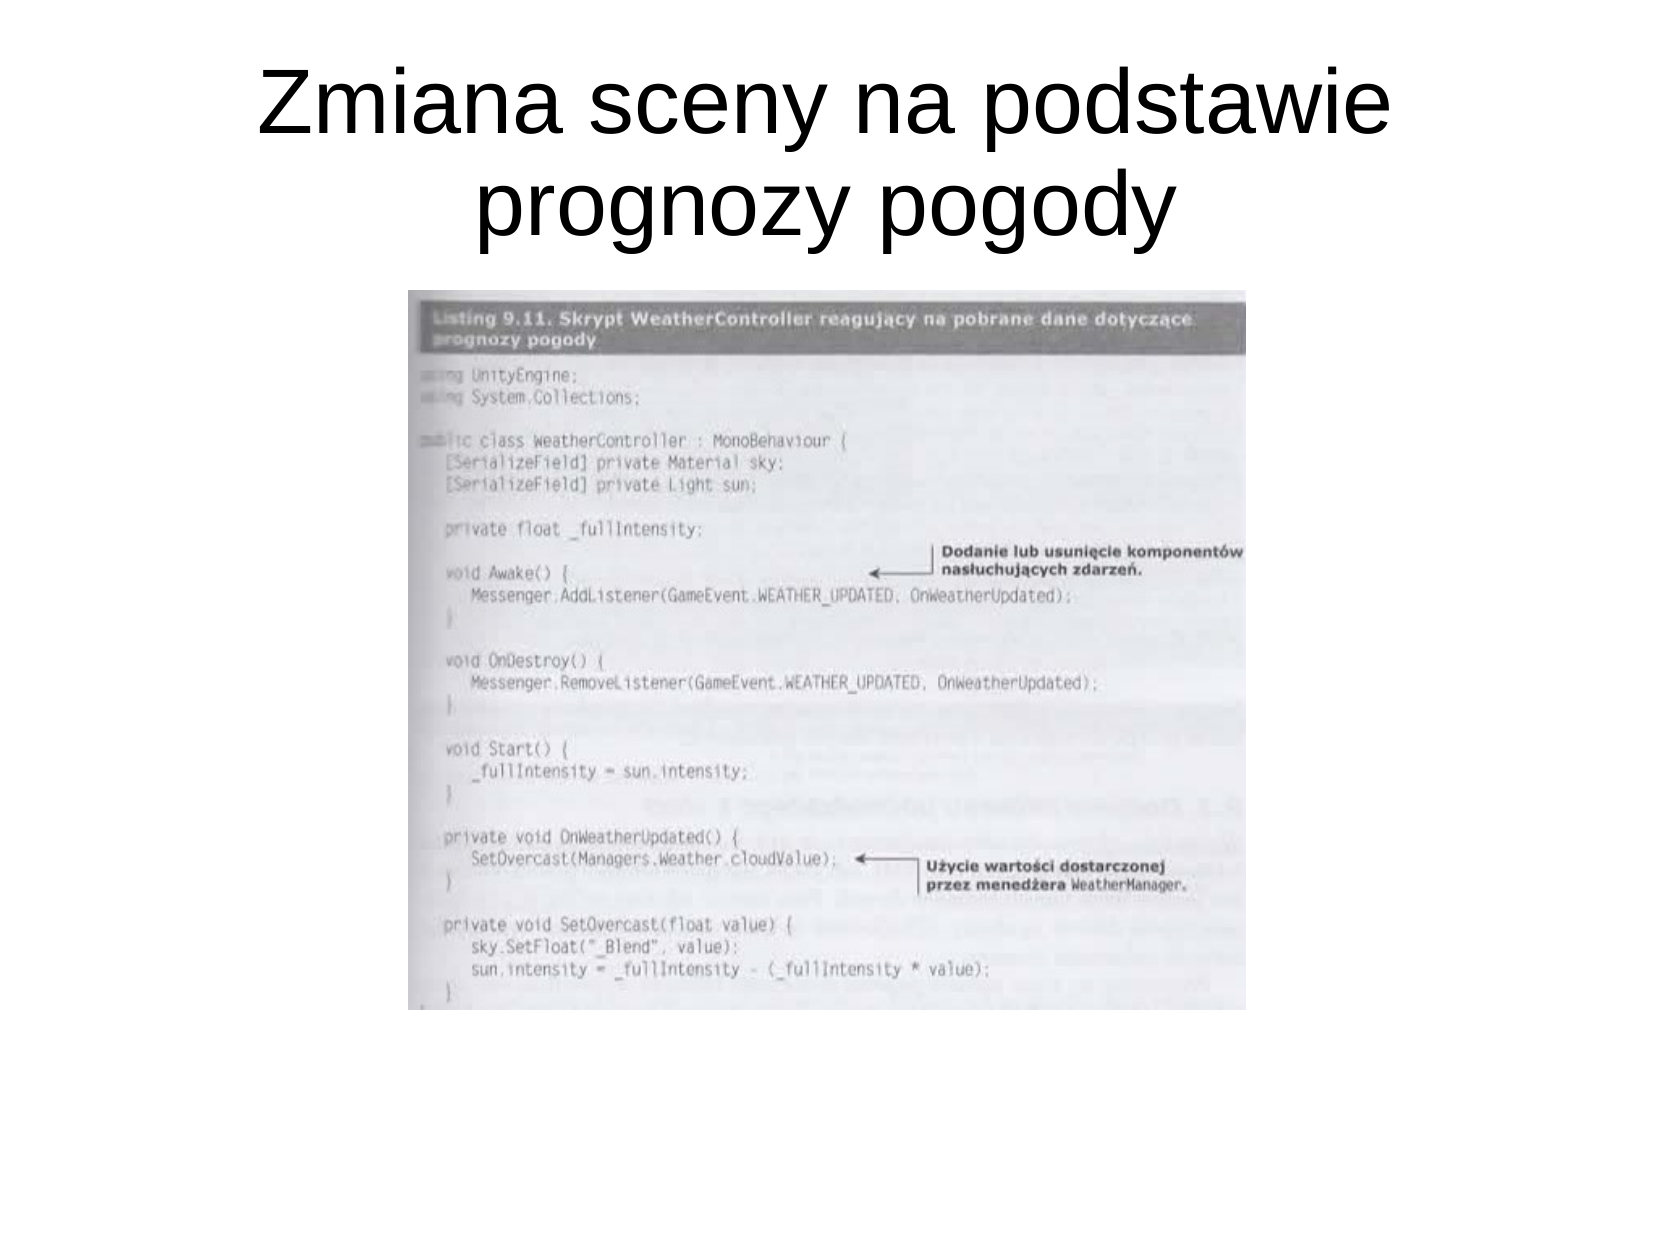

# Zmiana sceny na podstawie prognozy pogody